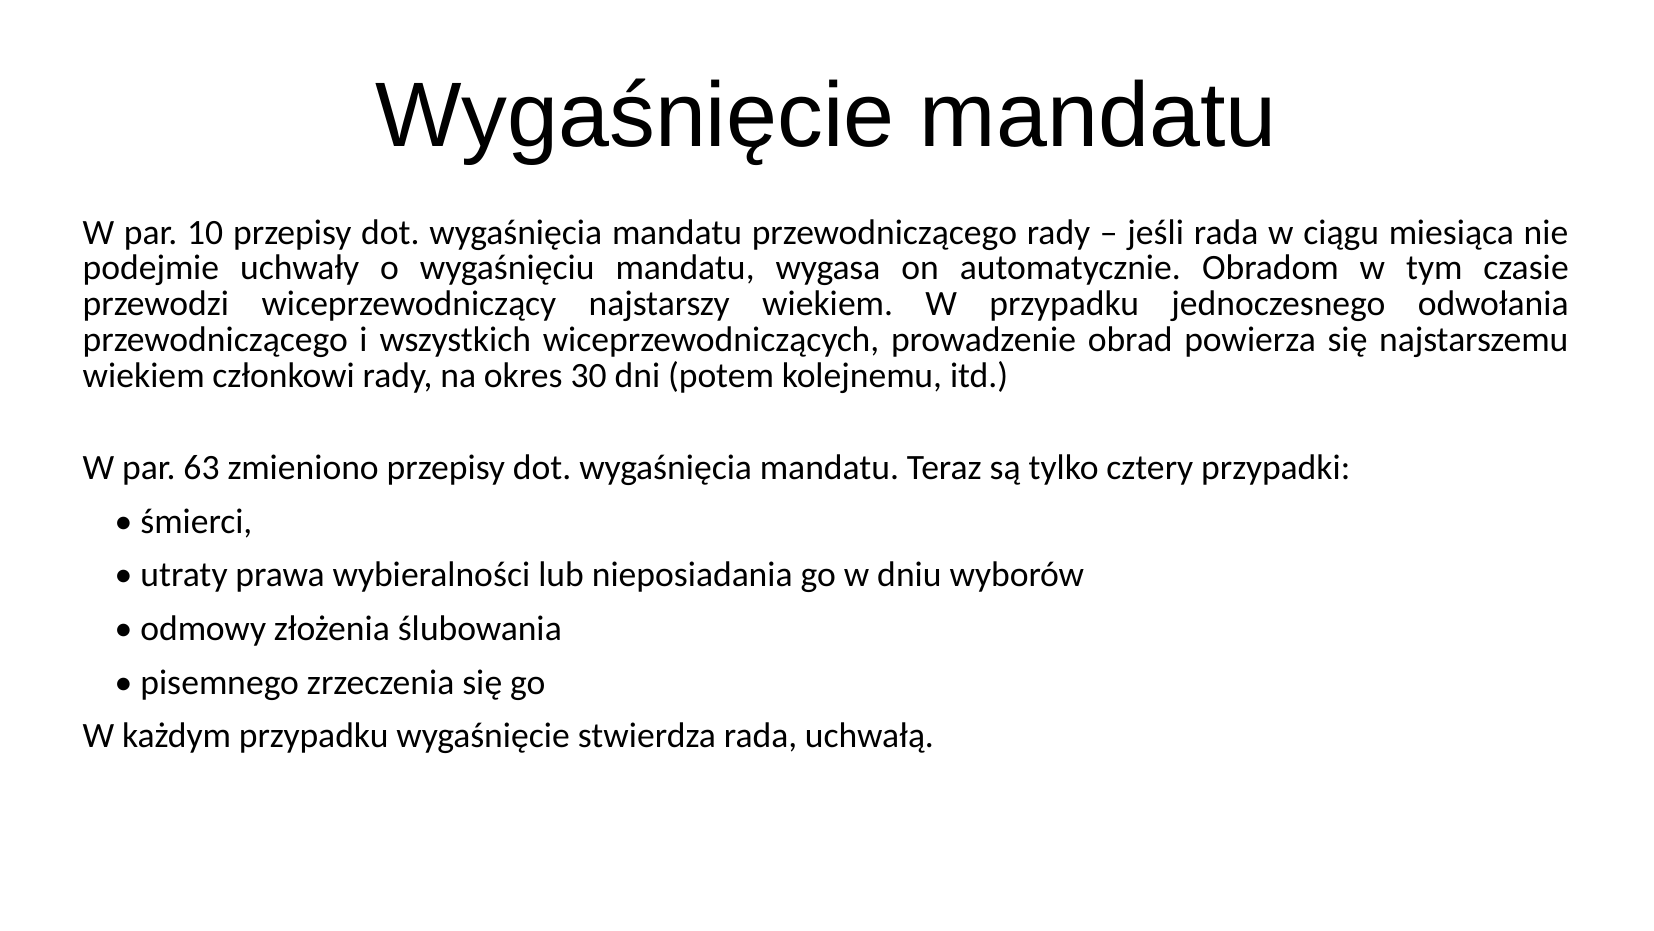

# Wygaśnięcie mandatu
W par. 10 przepisy dot. wygaśnięcia mandatu przewodniczącego rady – jeśli rada w ciągu miesiąca nie podejmie uchwały o wygaśnięciu mandatu, wygasa on automatycznie. Obradom w tym czasie przewodzi wiceprzewodniczący najstarszy wiekiem. W przypadku jednoczesnego odwołania przewodniczącego i wszystkich wiceprzewodniczących, prowadzenie obrad powierza się najstarszemu wiekiem członkowi rady, na okres 30 dni (potem kolejnemu, itd.)
W par. 63 zmieniono przepisy dot. wygaśnięcia mandatu. Teraz są tylko cztery przypadki:
 • śmierci,
 • utraty prawa wybieralności lub nieposiadania go w dniu wyborów
 • odmowy złożenia ślubowania
 • pisemnego zrzeczenia się go
W każdym przypadku wygaśnięcie stwierdza rada, uchwałą.